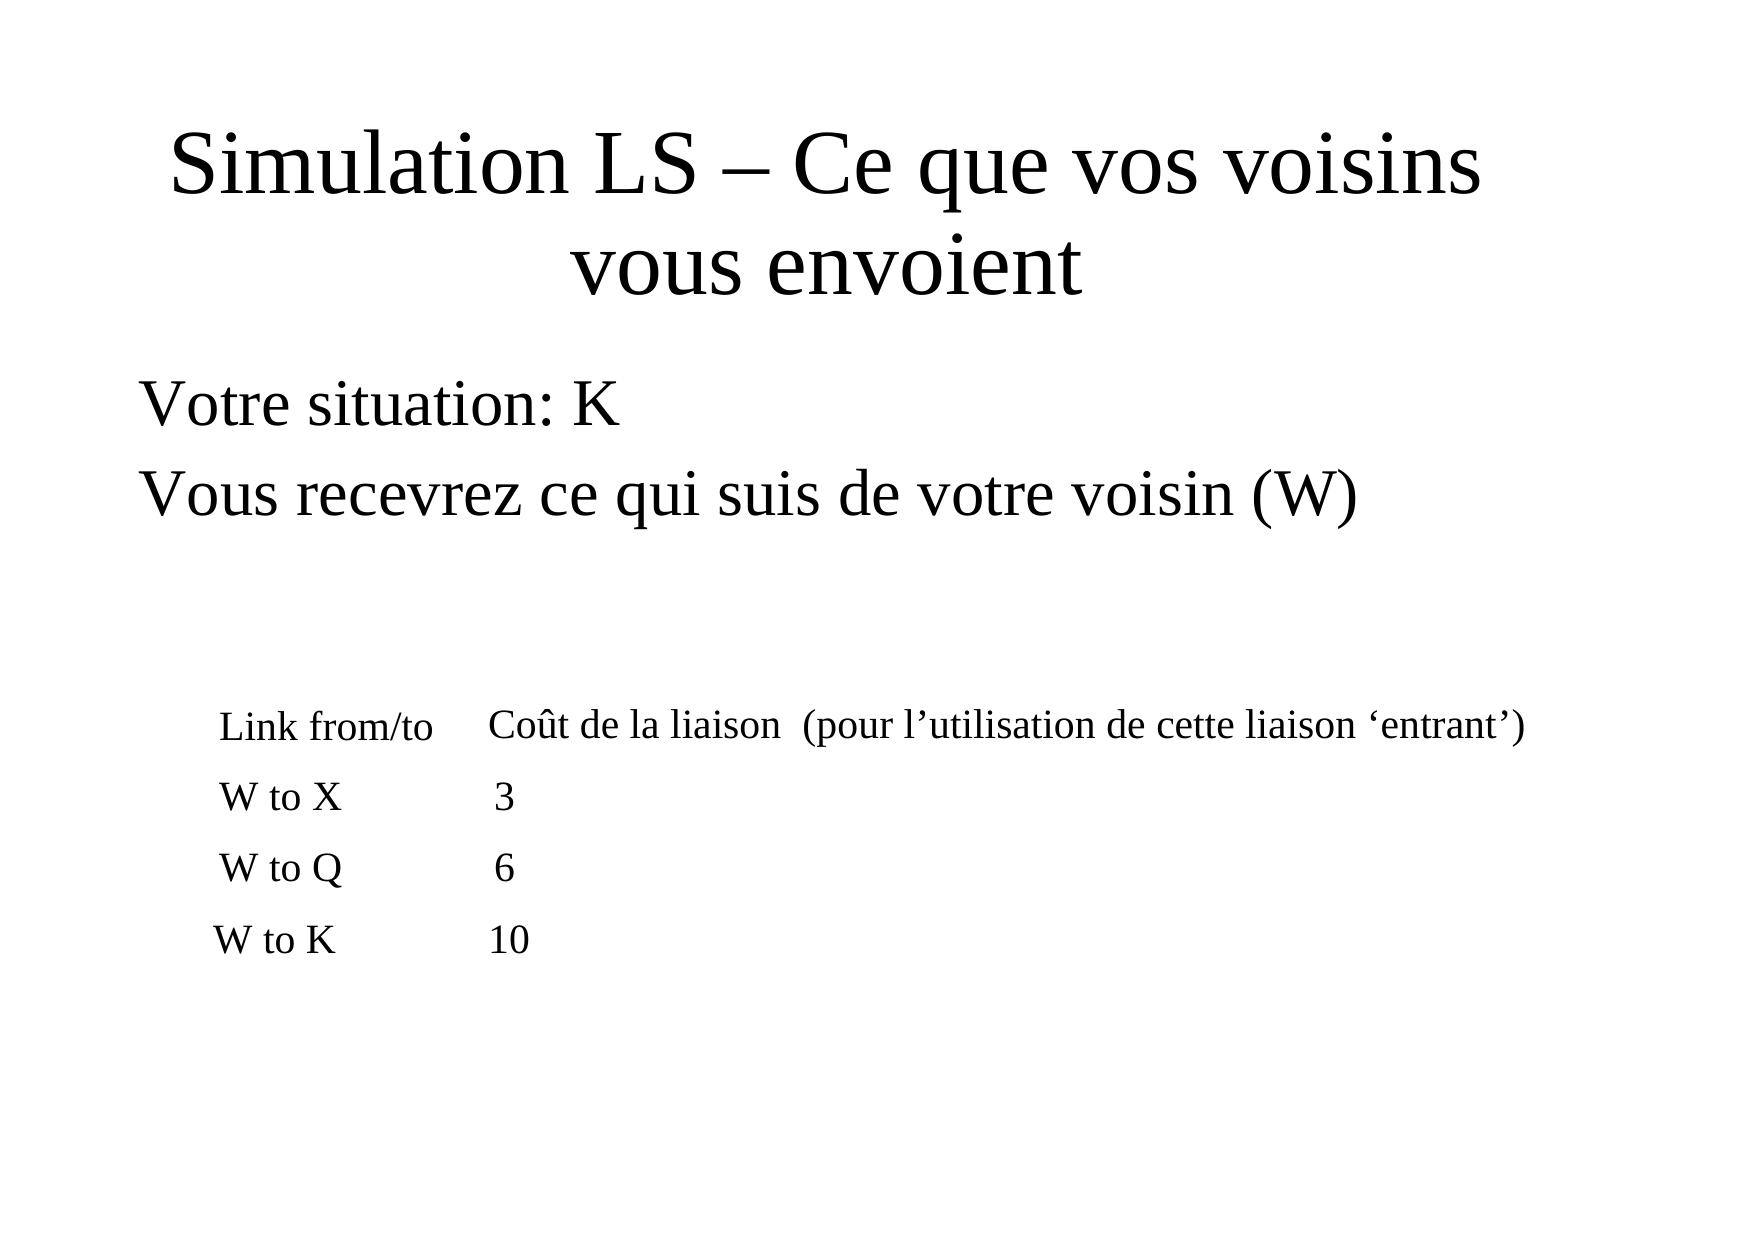

# Simulation LS – Ce que vos voisins vous envoient
Votre situation: K
Vous recevrez ce qui suis de votre voisin (W)
Coût de la liaison (pour l’utilisation de cette liaison ‘entrant’)
Link from/to
W to X
3
W to Q
6
W to K
10